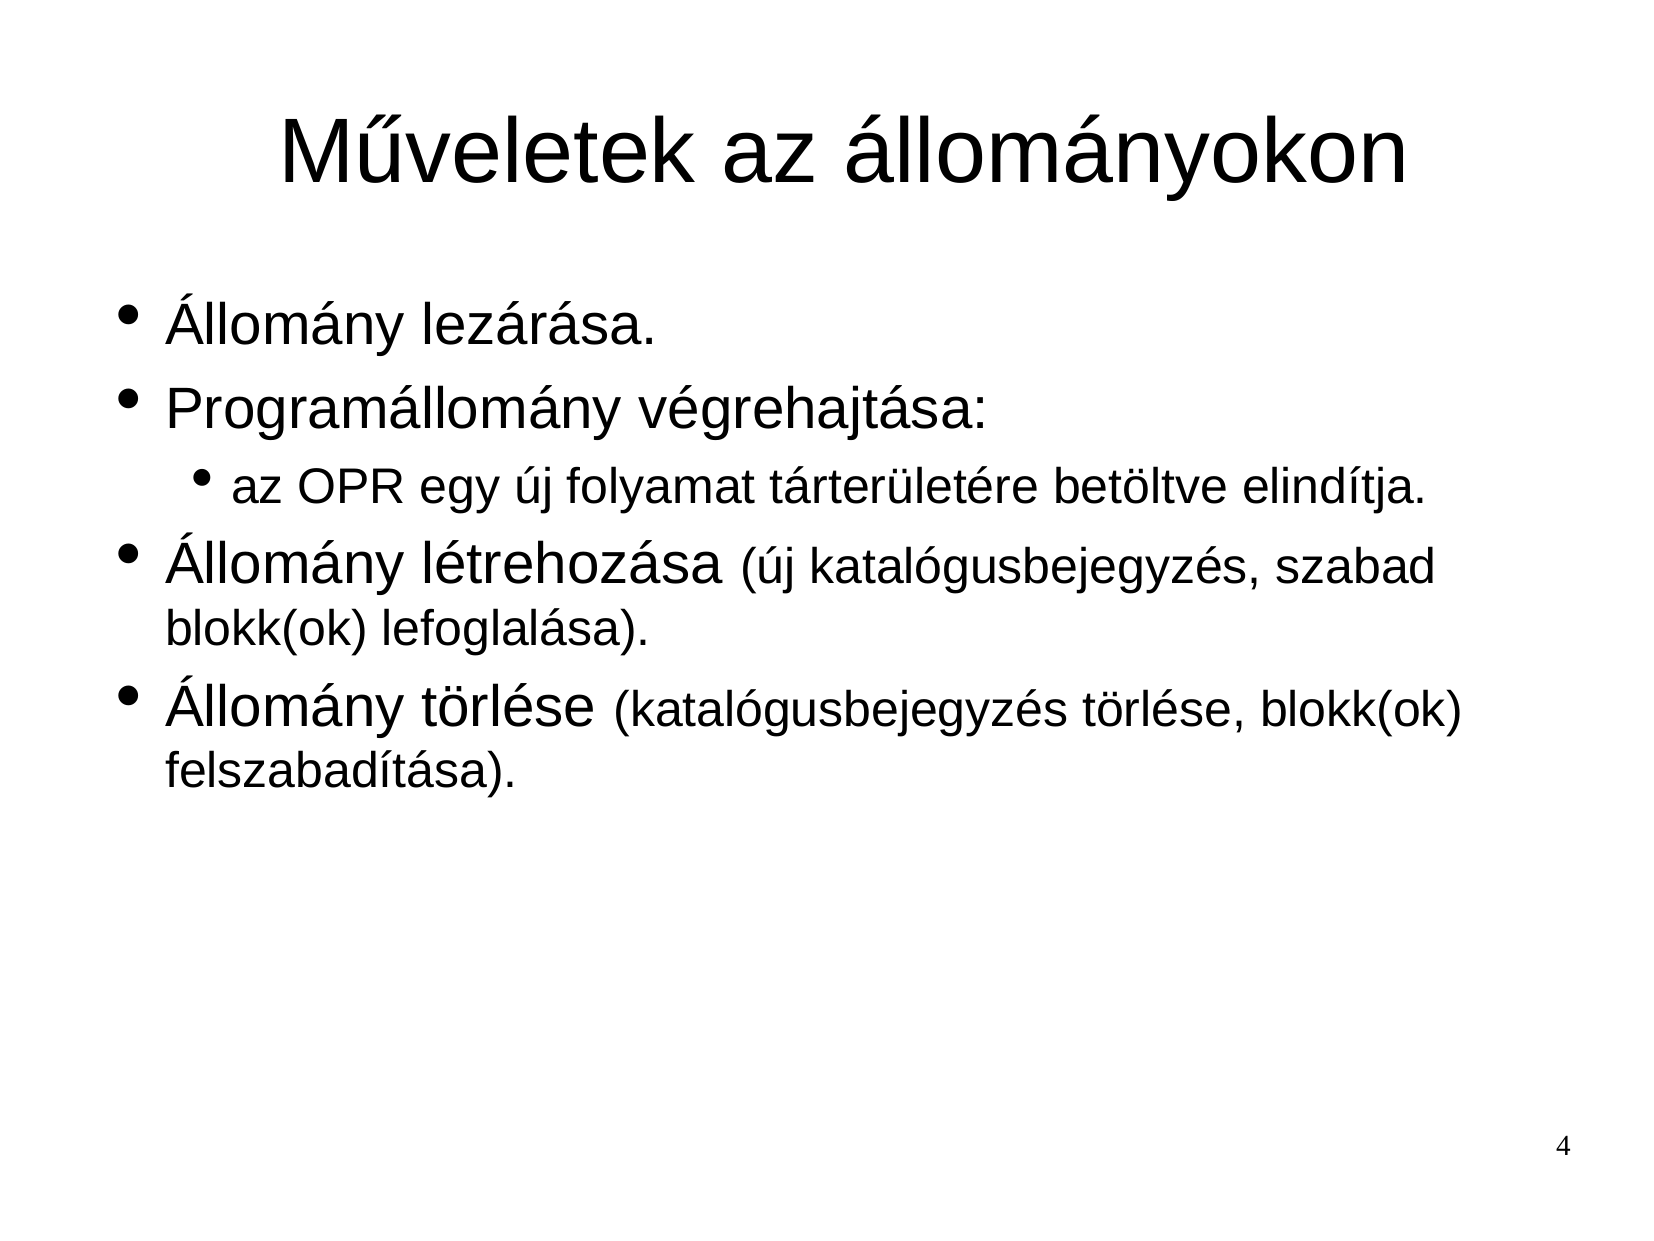

# Műveletek az állományokon
Állomány lezárása.
Programállomány végrehajtása:
az OPR egy új folyamat tárterületére betöltve elindítja.
Állomány létrehozása (új katalógusbejegyzés, szabad blokk(ok) lefoglalása).
Állomány törlése (katalógusbejegyzés törlése, blokk(ok) felszabadítása).
4